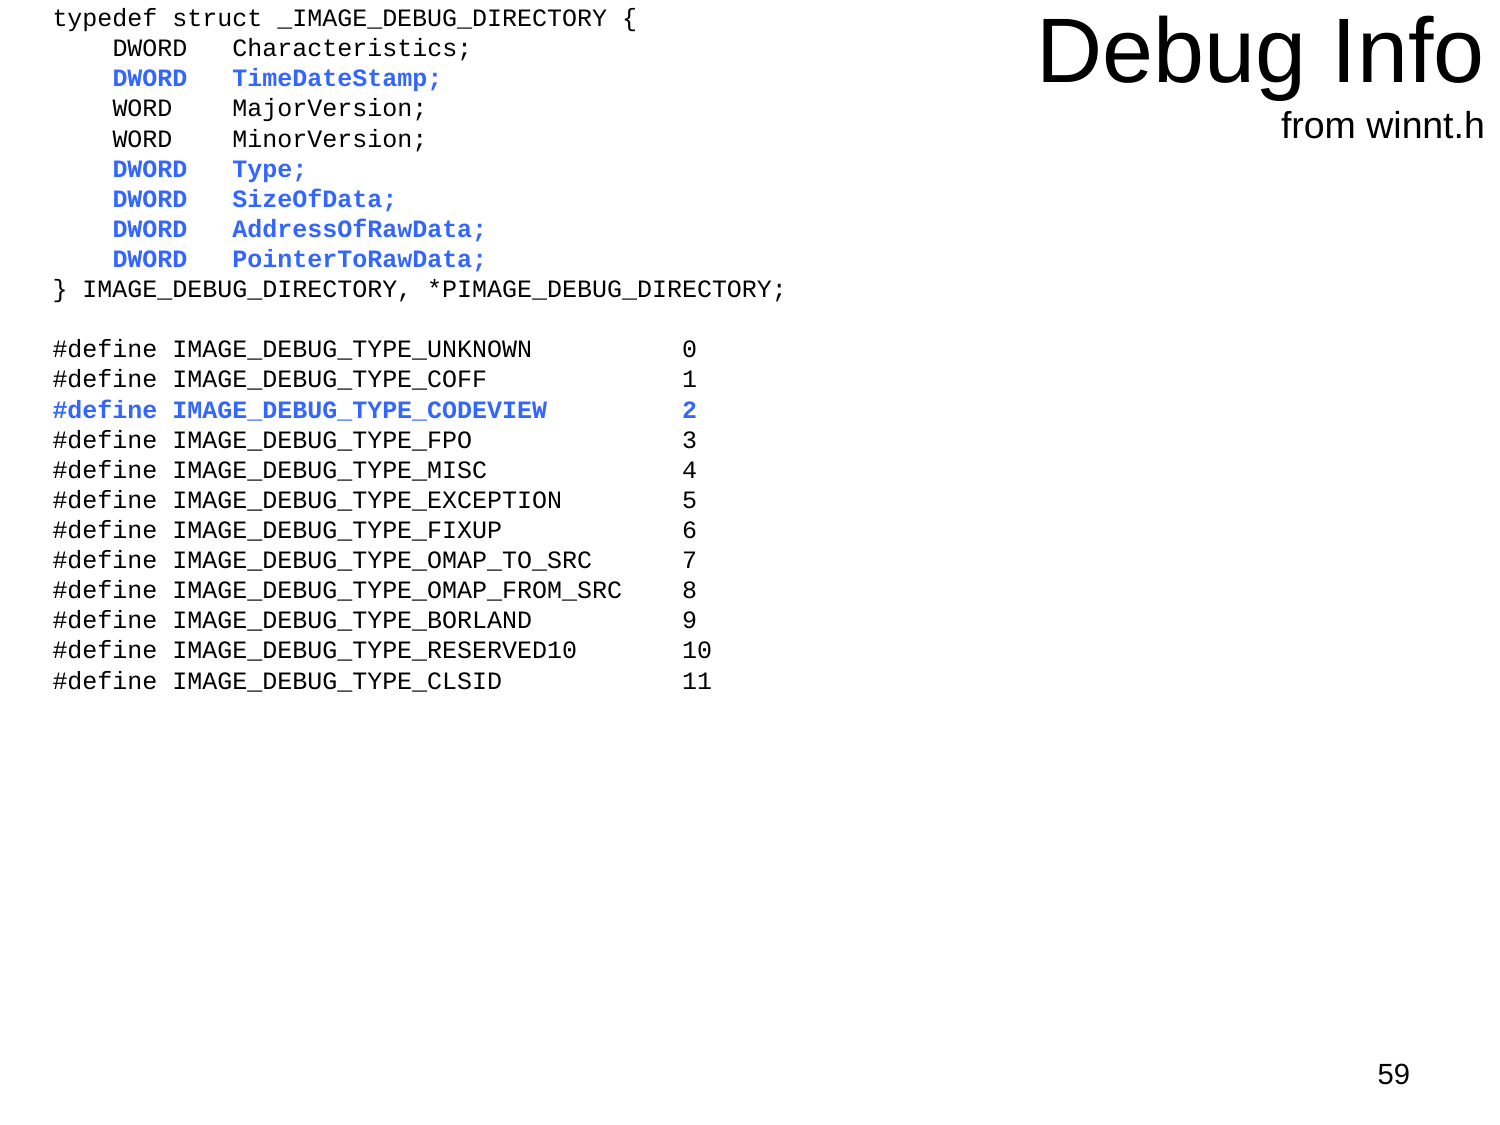

# Debug Info from winnt.h
typedef struct _IMAGE_DEBUG_DIRECTORY {
 DWORD Characteristics;
 DWORD TimeDateStamp;
 WORD MajorVersion;
 WORD MinorVersion;
 DWORD Type;
 DWORD SizeOfData;
 DWORD AddressOfRawData;
 DWORD PointerToRawData;
} IMAGE_DEBUG_DIRECTORY, *PIMAGE_DEBUG_DIRECTORY;
#define IMAGE_DEBUG_TYPE_UNKNOWN 0
#define IMAGE_DEBUG_TYPE_COFF 1
#define IMAGE_DEBUG_TYPE_CODEVIEW 2
#define IMAGE_DEBUG_TYPE_FPO 3
#define IMAGE_DEBUG_TYPE_MISC 4
#define IMAGE_DEBUG_TYPE_EXCEPTION 5
#define IMAGE_DEBUG_TYPE_FIXUP 6
#define IMAGE_DEBUG_TYPE_OMAP_TO_SRC 7
#define IMAGE_DEBUG_TYPE_OMAP_FROM_SRC 8
#define IMAGE_DEBUG_TYPE_BORLAND 9
#define IMAGE_DEBUG_TYPE_RESERVED10 10
#define IMAGE_DEBUG_TYPE_CLSID 11